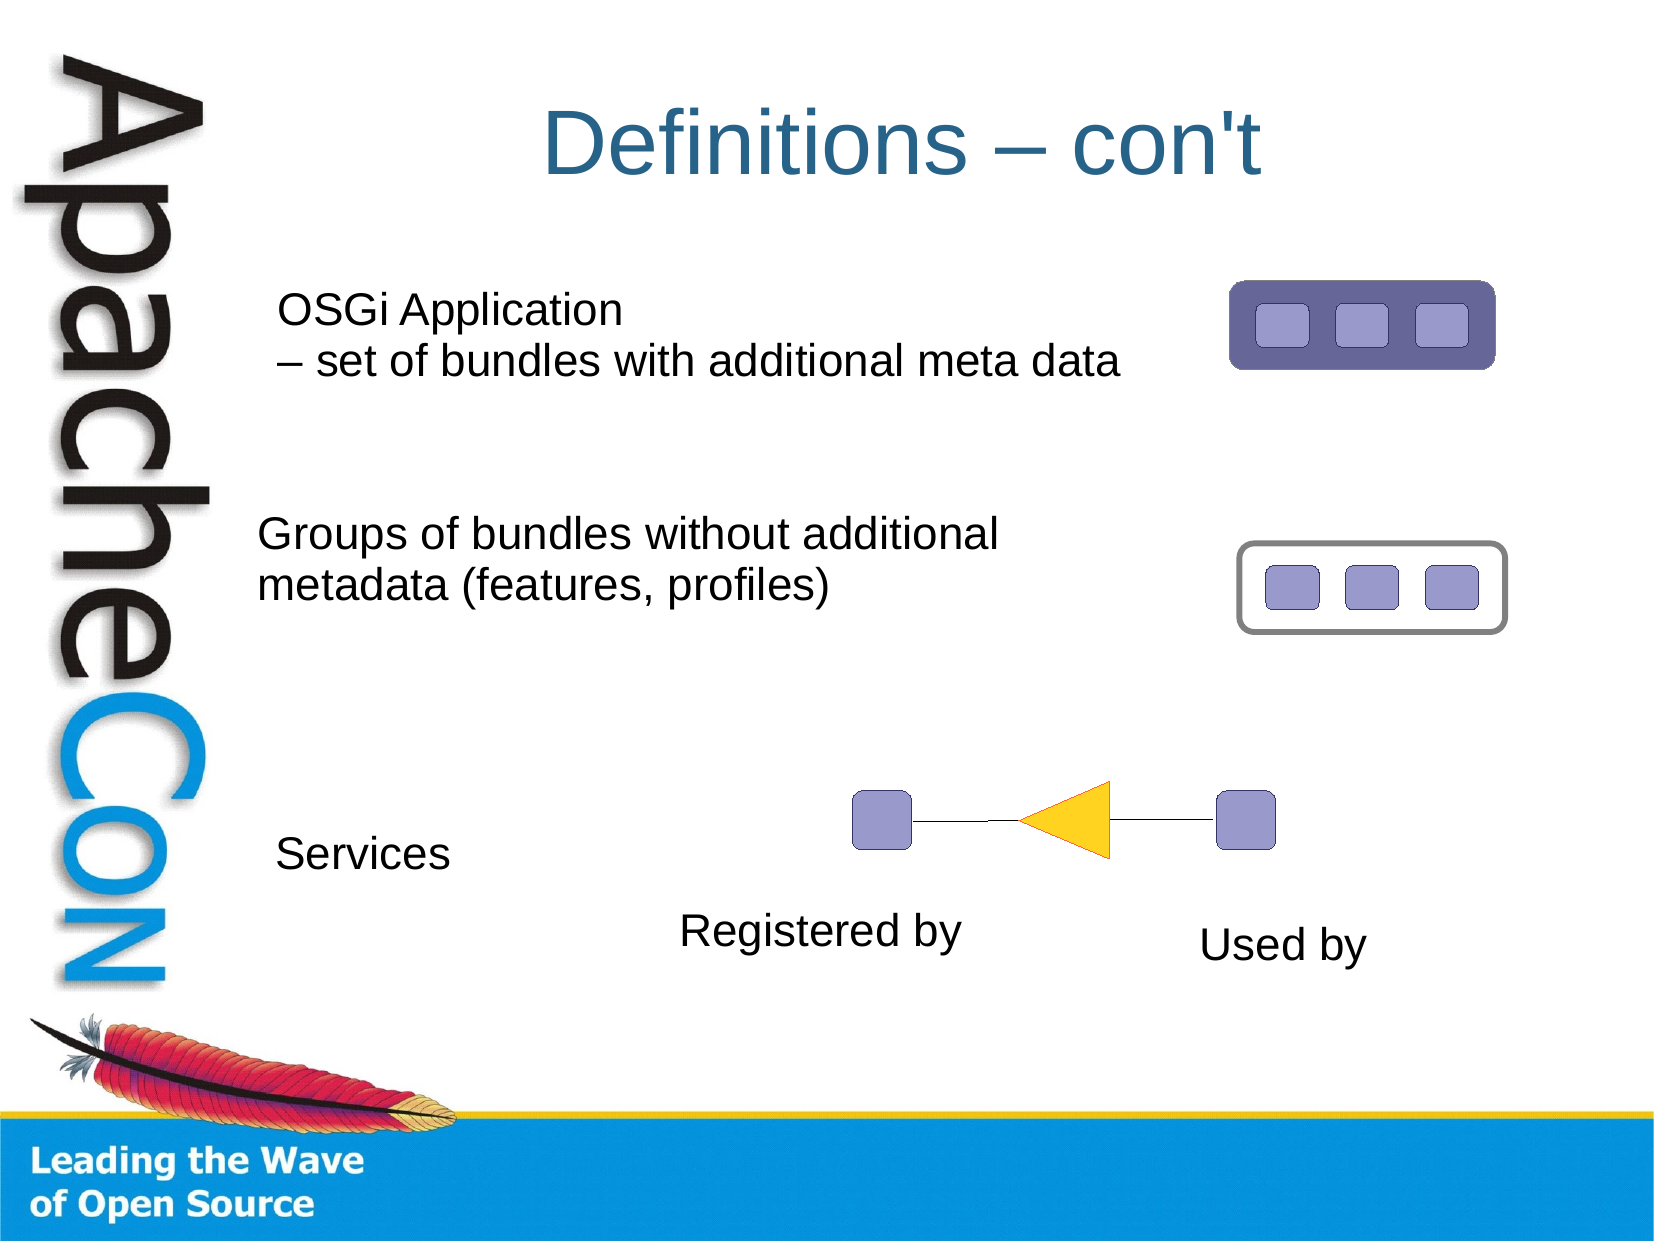

# Definitions – con't
OSGi Application
– set of bundles with additional meta data
Groups of bundles without additional
metadata (features, profiles)
Services
Registered by
Used by